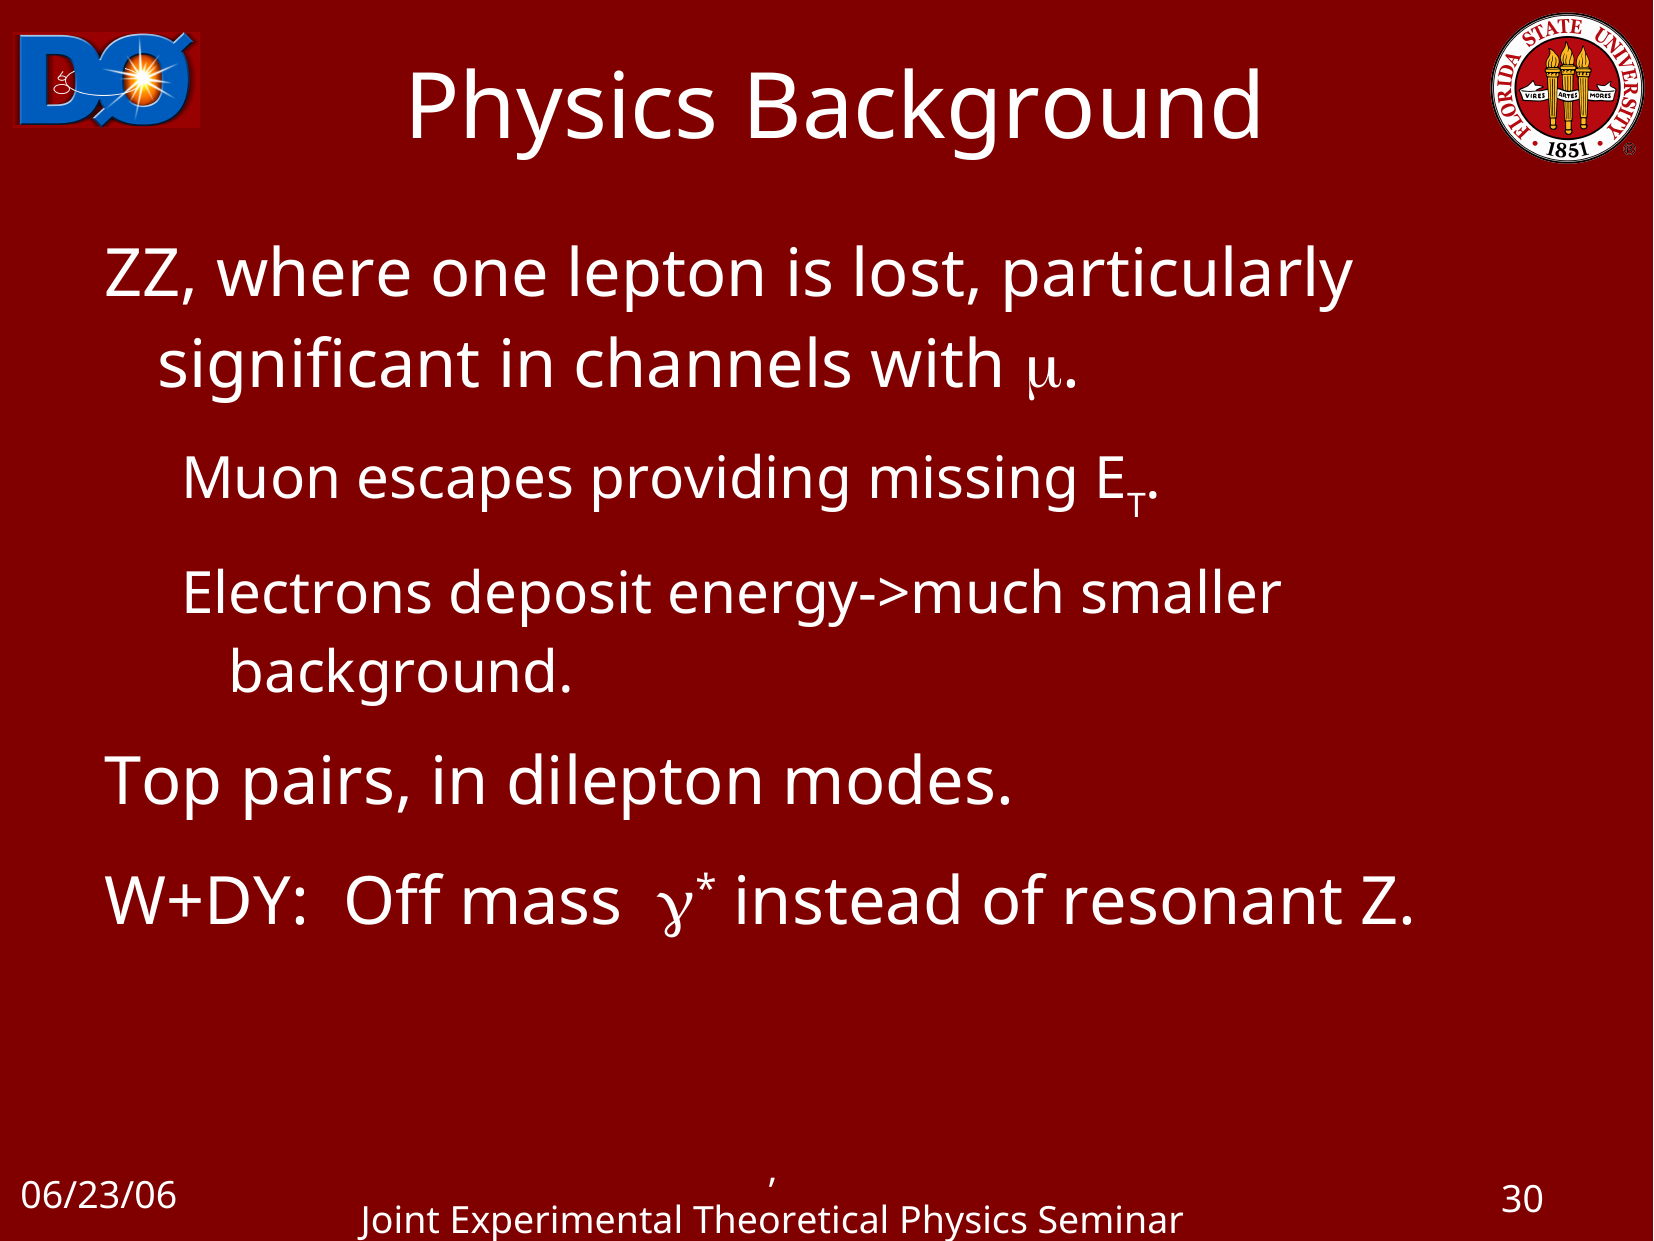

# Physics Background
ZZ, where one lepton is lost, particularly significant in channels with m.
Muon escapes providing missing ET.
Electrons deposit energy->much smaller background.
Top pairs, in dilepton modes.
W+DY: Off mass g* instead of resonant Z.